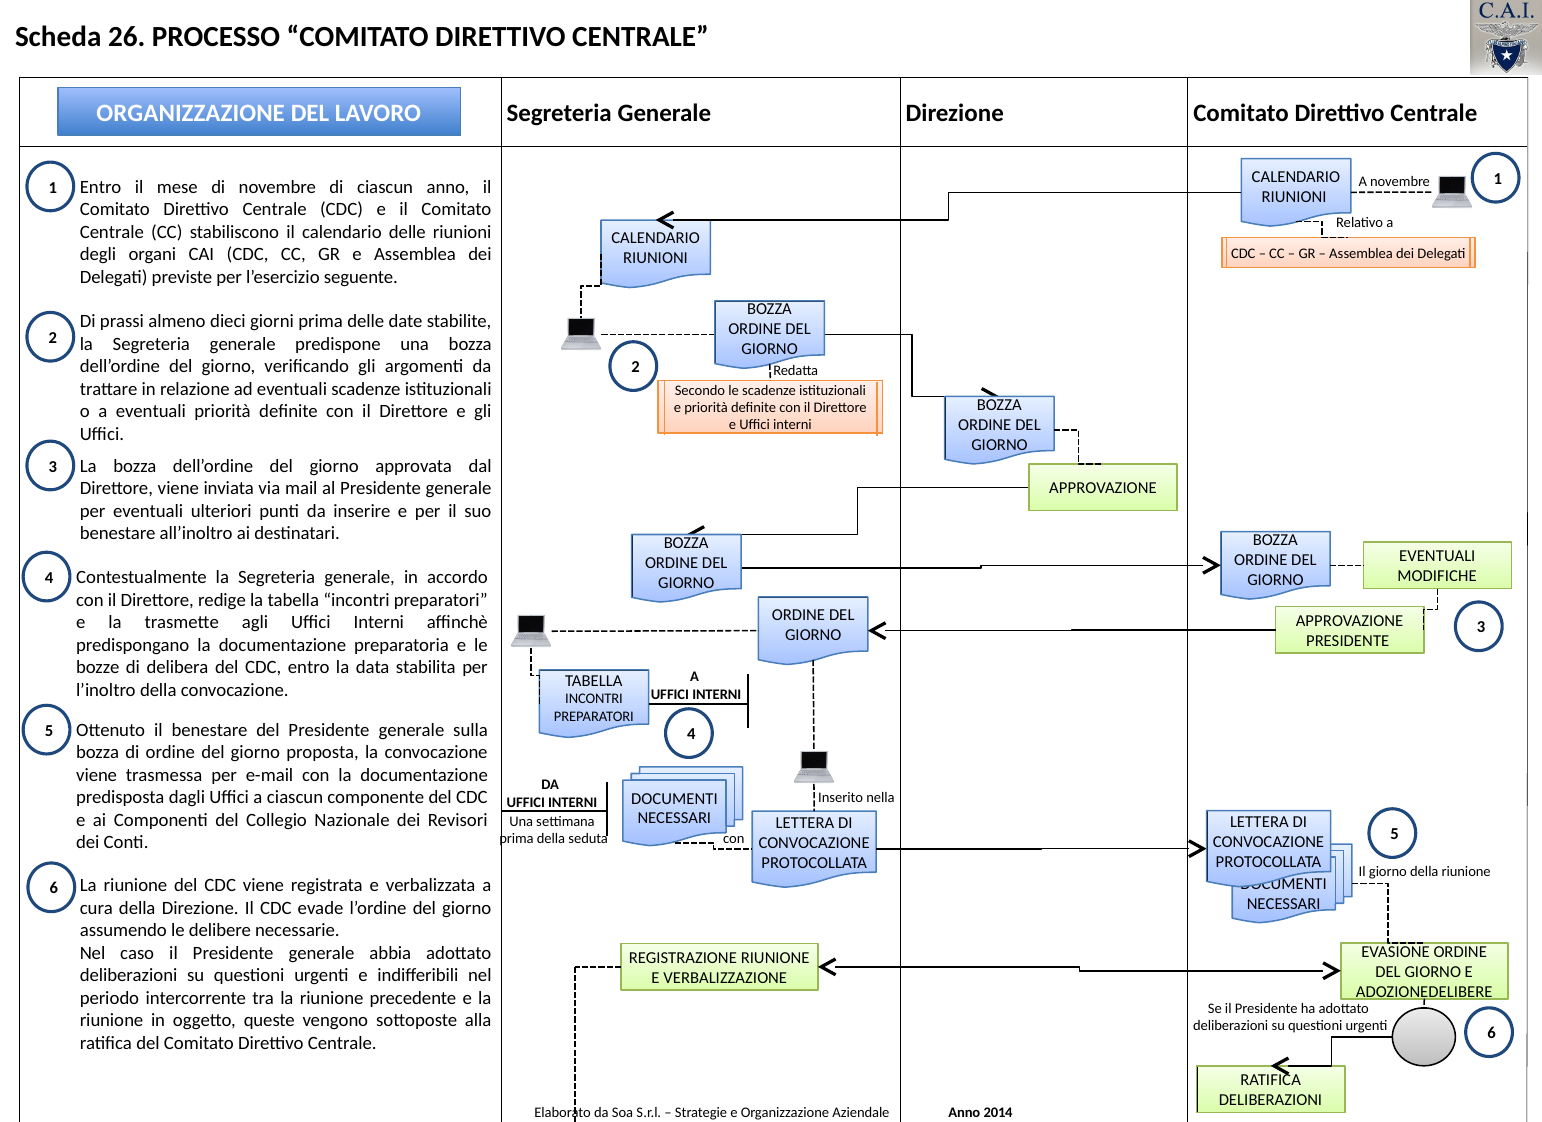

Scheda 26. PROCESSO “COMITATO DIRETTIVO CENTRALE”
Comitato Direttivo Centrale
Segreteria Generale
Direzione
ORGANIZZAZIONE DEL LAVORO
1
CALENDARIO RIUNIONI
1
A novembre
Entro il mese di novembre di ciascun anno, il Comitato Direttivo Centrale (CDC) e il Comitato Centrale (CC) stabiliscono il calendario delle riunioni degli organi CAI (CDC, CC, GR e Assemblea dei Delegati) previste per l’esercizio seguente.
Relativo a
CALENDARIO RIUNIONI
CDC – CC – GR – Assemblea dei Delegati
BOZZA ORDINE DEL GIORNO
Di prassi almeno dieci giorni prima delle date stabilite, la Segreteria generale predispone una bozza dell’ordine del giorno, verificando gli argomenti da trattare in relazione ad eventuali scadenze istituzionali o a eventuali priorità definite con il Direttore e gli Uffici.
2
2
Redatta
Secondo le scadenze istituzionali e priorità definite con il Direttore e Uffici interni
BOZZA ORDINE DEL GIORNO
3
La bozza dell’ordine del giorno approvata dal Direttore, viene inviata via mail al Presidente generale per eventuali ulteriori punti da inserire e per il suo benestare all’inoltro ai destinatari.
APPROVAZIONE
BOZZA ORDINE DEL GIORNO
BOZZA ORDINE DEL GIORNO
EVENTUALI MODIFICHE
4
Contestualmente la Segreteria generale, in accordo con il Direttore, redige la tabella “incontri preparatori” e la trasmette agli Uffici Interni affinchè predispongano la documentazione preparatoria e le bozze di delibera del CDC, entro la data stabilita per l’inoltro della convocazione.
ORDINE DEL GIORNO
3
APPROVAZIONE PRESIDENTE
A
UFFICI INTERNI
TABELLA
INCONTRI PREPARATORI
5
4
Ottenuto il benestare del Presidente generale sulla bozza di ordine del giorno proposta, la convocazione viene trasmessa per e-mail con la documentazione predisposta dagli Uffici a ciascun componente del CDC e ai Componenti del Collegio Nazionale dei Revisori dei Conti.
DOCUMENTI NECESSARI
DA
UFFICI INTERNI
Inserito nella
Una settimana
prima della seduta
5
LETTERA DI CONVOCAZIONE PROTOCOLLATA
LETTERA DI CONVOCAZIONE PROTOCOLLATA
con
DOCUMENTI NECESSARI
Il giorno della riunione
6
La riunione del CDC viene registrata e verbalizzata a cura della Direzione. Il CDC evade l’ordine del giorno assumendo le delibere necessarie.
Nel caso il Presidente generale abbia adottato deliberazioni su questioni urgenti e indifferibili nel periodo intercorrente tra la riunione precedente e la riunione in oggetto, queste vengono sottoposte alla ratifica del Comitato Direttivo Centrale.
EVASIONE ORDINE DEL GIORNO E ADOZIONEDELIBERE
REGISTRAZIONE RIUNIONE E VERBALIZZAZIONE
Se il Presidente ha adottato
deliberazioni su questioni urgenti
6
RATIFICA DELIBERAZIONI
Elaborato da Soa S.r.l. – Strategie e Organizzazione Aziendale Anno 2014